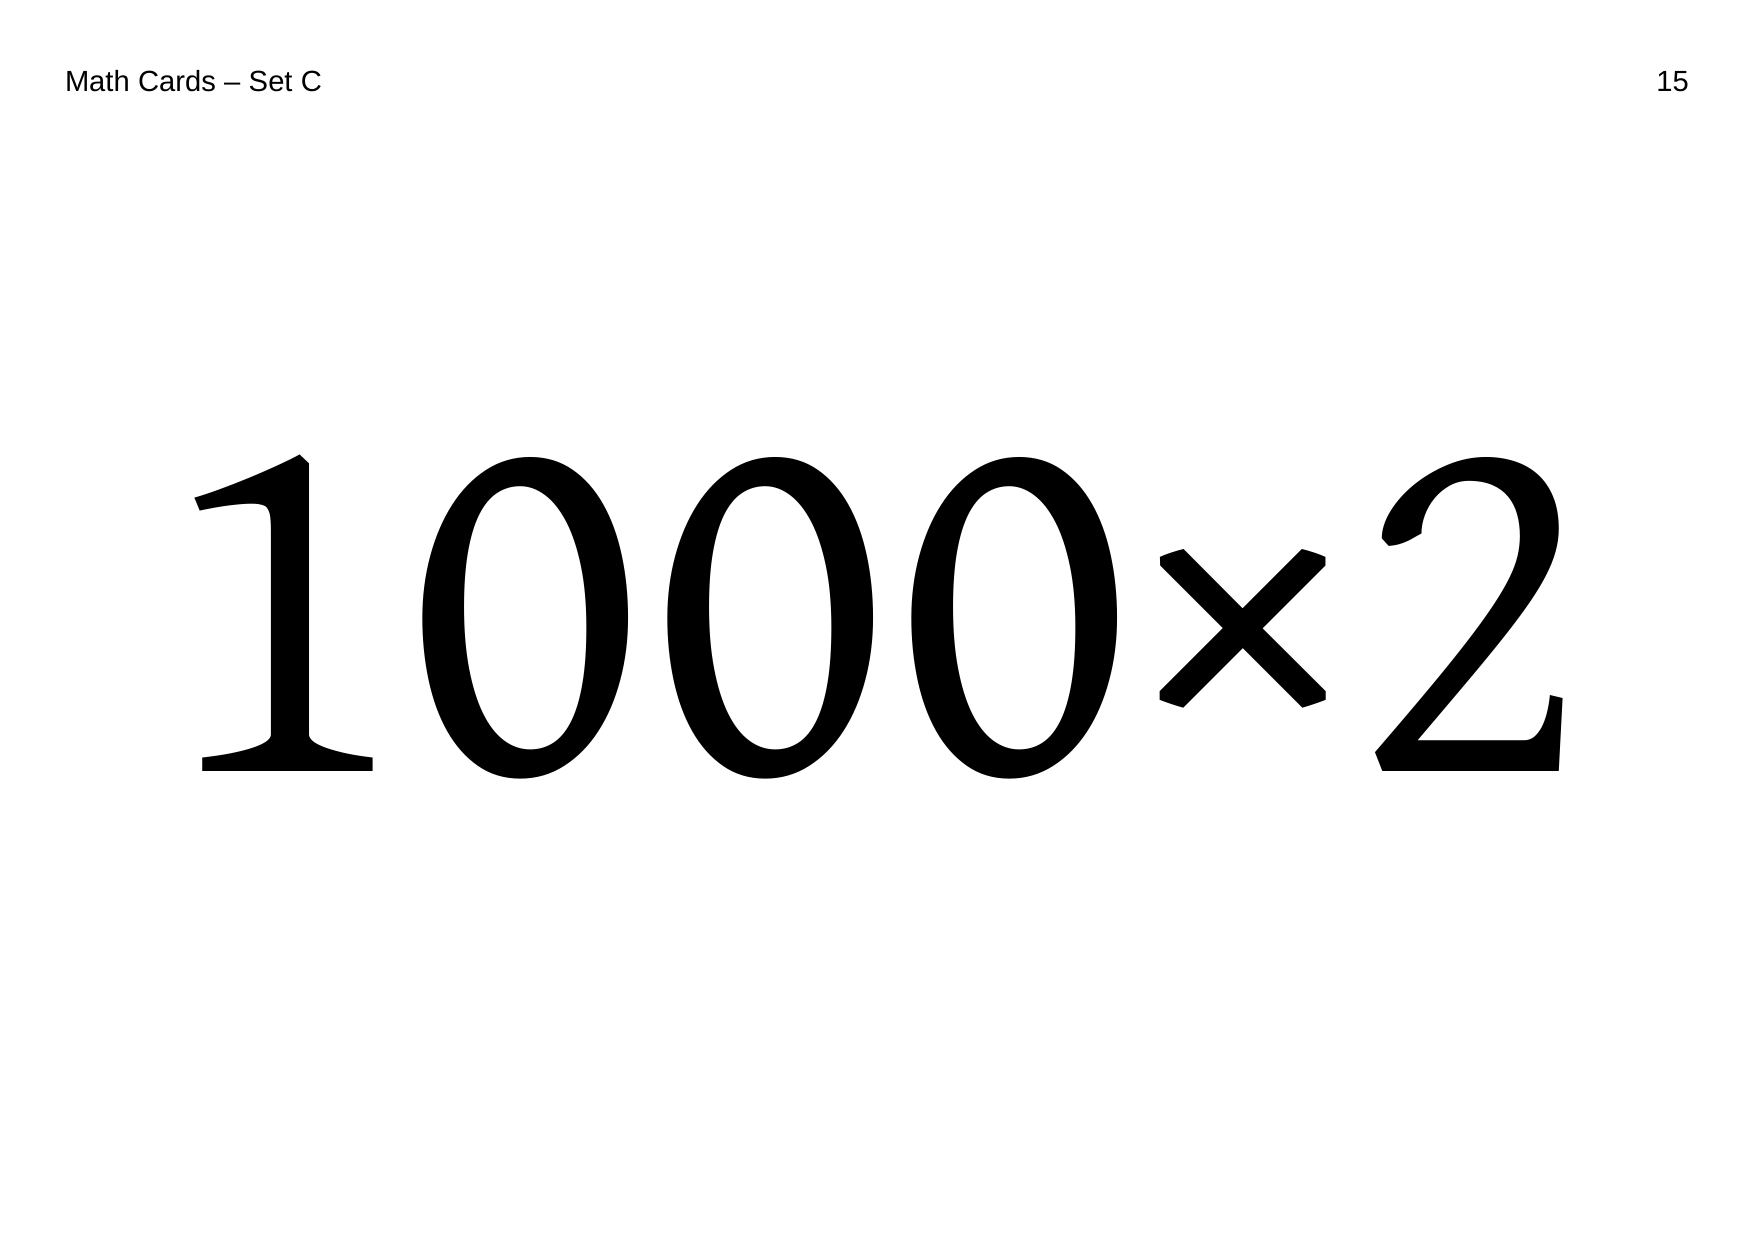

Math Cards – Set C
15
1000×2